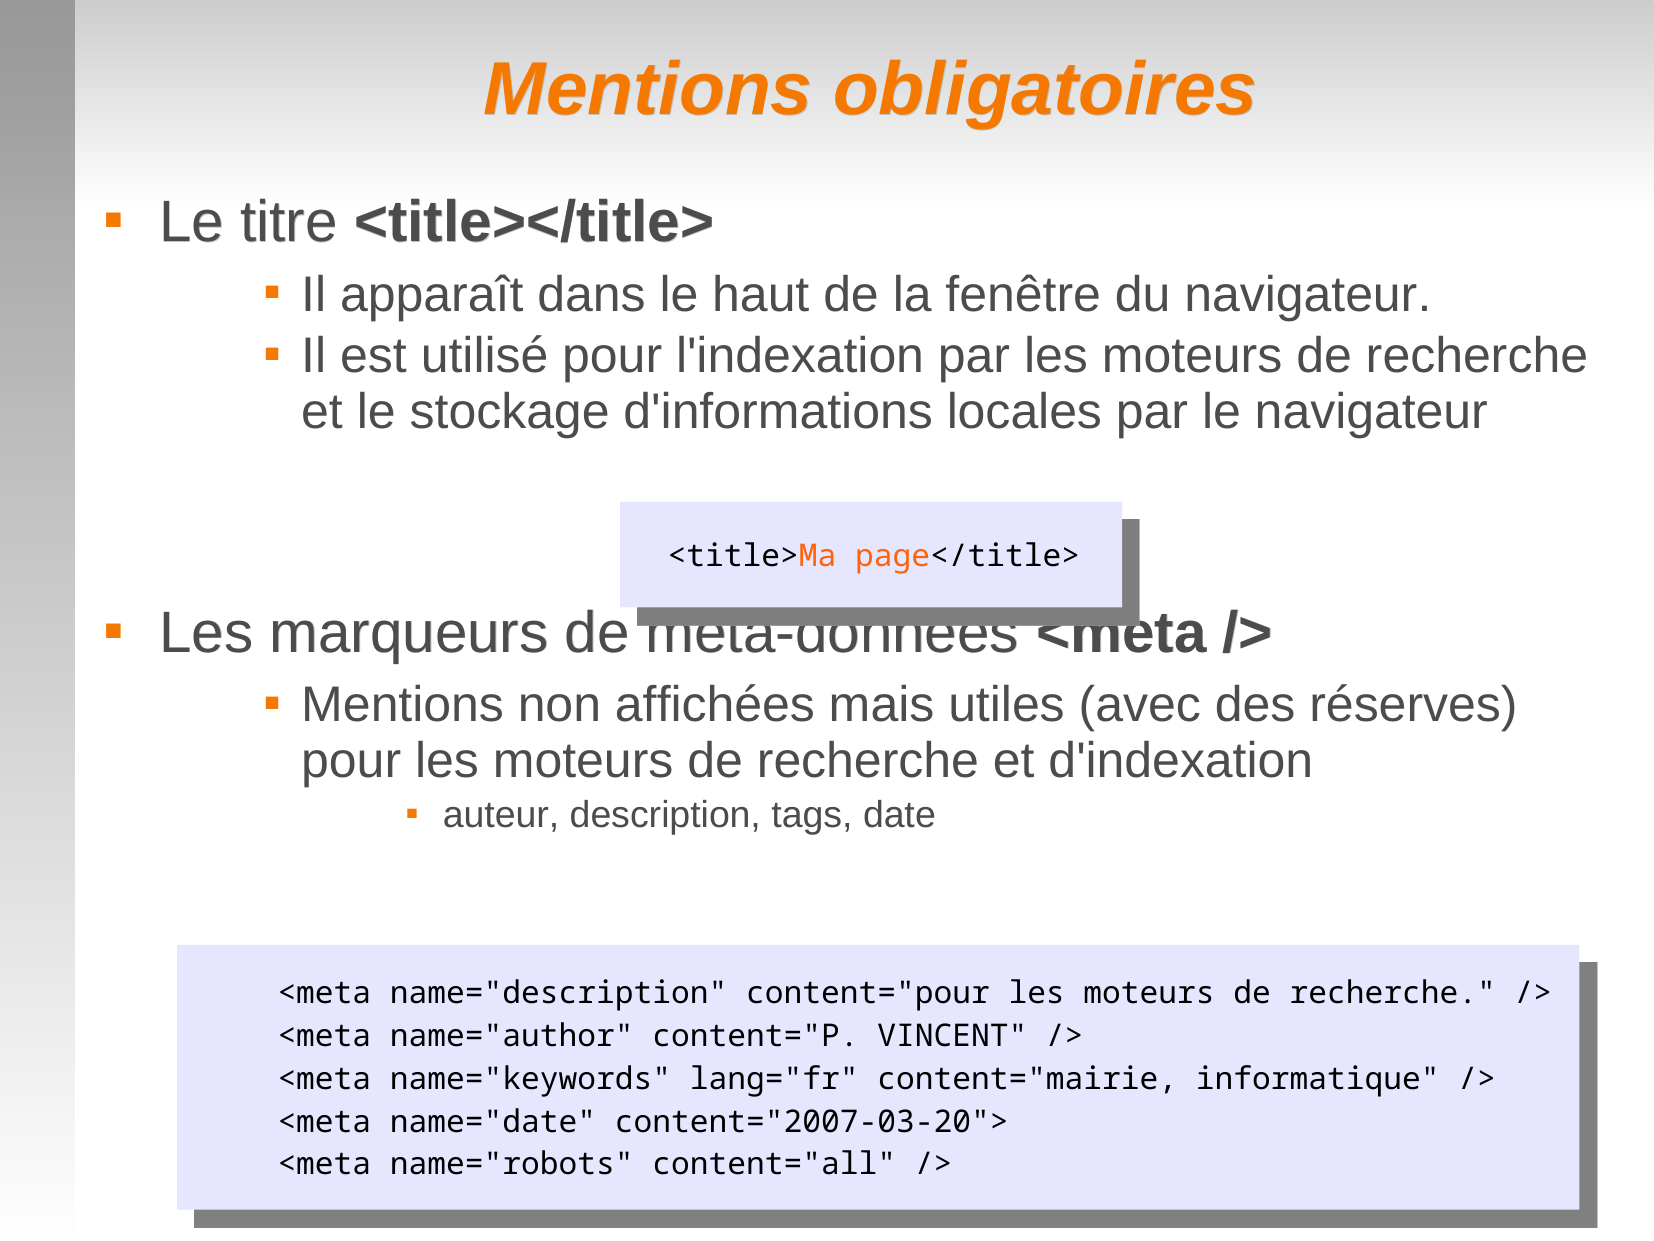

# Mentions obligatoires
Le titre <title></title>
Il apparaît dans le haut de la fenêtre du navigateur.
Il est utilisé pour l'indexation par les moteurs de recherche et le stockage d'informations locales par le navigateur
Les marqueurs de meta-données <meta />
Mentions non affichées mais utiles (avec des réserves) pour les moteurs de recherche et d'indexation
auteur, description, tags, date
<title>Ma page</title>
	<meta name="description" content="pour les moteurs de recherche." />
	<meta name="author" content="P. VINCENT" />
	<meta name="keywords" lang="fr" content="mairie, informatique" />
	<meta name="date" content="2007-03-20">
	<meta name="robots" content="all" />